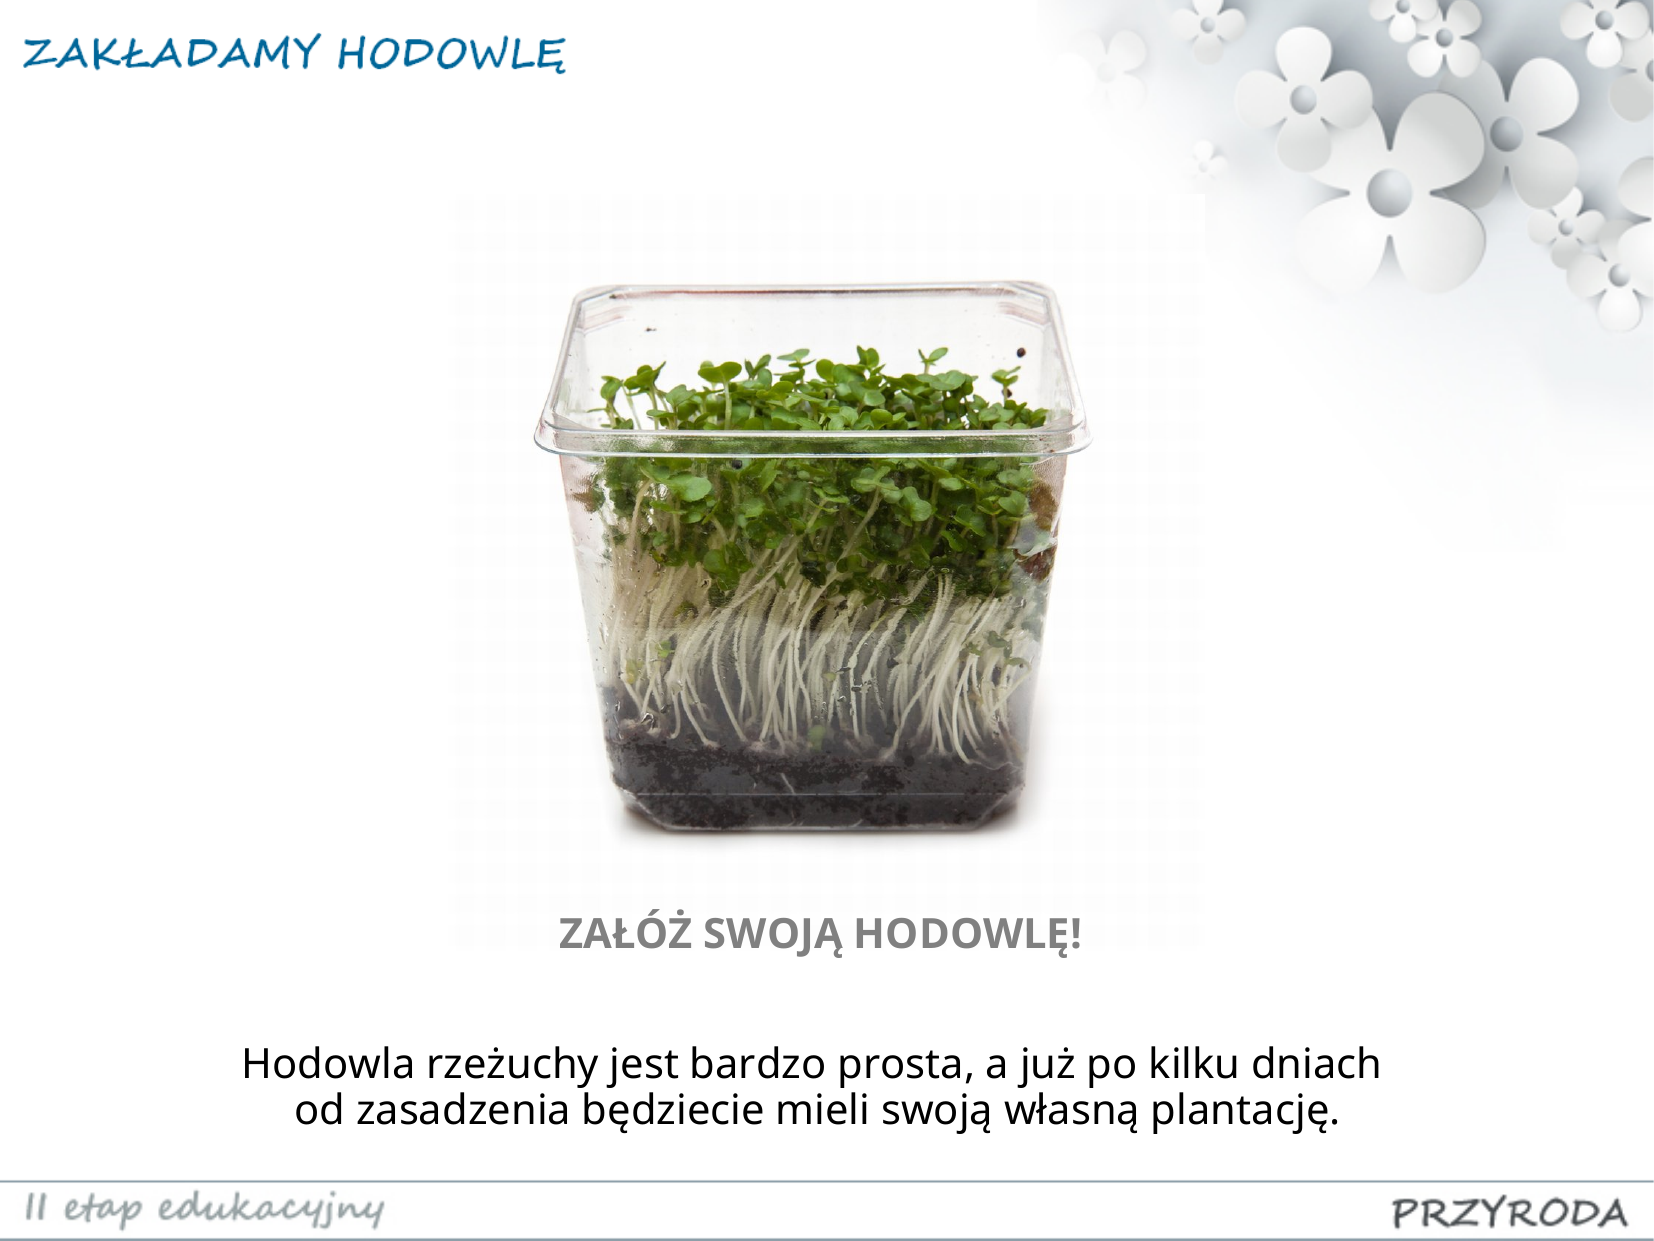

ZAŁÓŻ SWOJĄ HODOWLĘ!
Hodowla rzeżuchy jest bardzo prosta, a już po kilku dniach
od zasadzenia będziecie mieli swoją własną plantację.